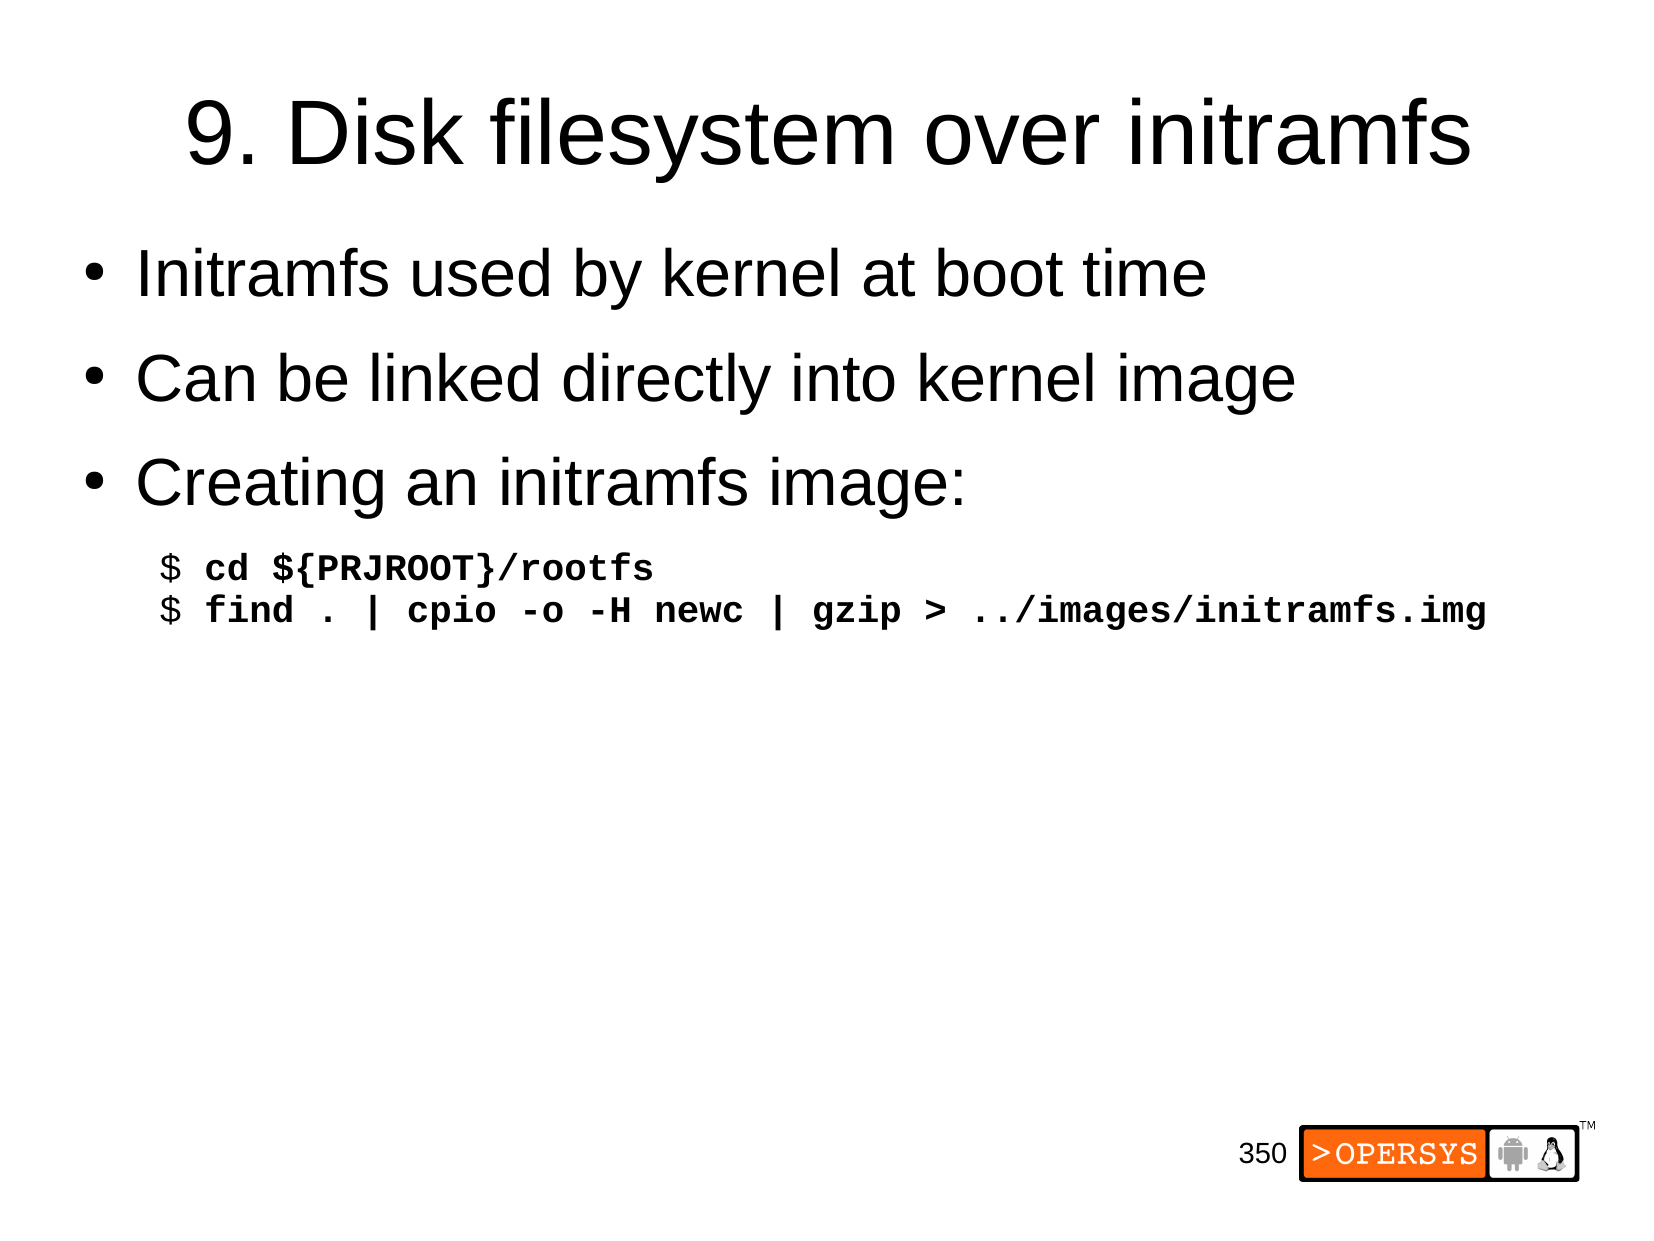

# 9. Disk filesystem over initramfs
Initramfs used by kernel at boot time
Can be linked directly into kernel image
Creating an initramfs image:
$ cd ${PRJROOT}/rootfs
$ find . | cpio -o -H newc | gzip > ../images/initramfs.img